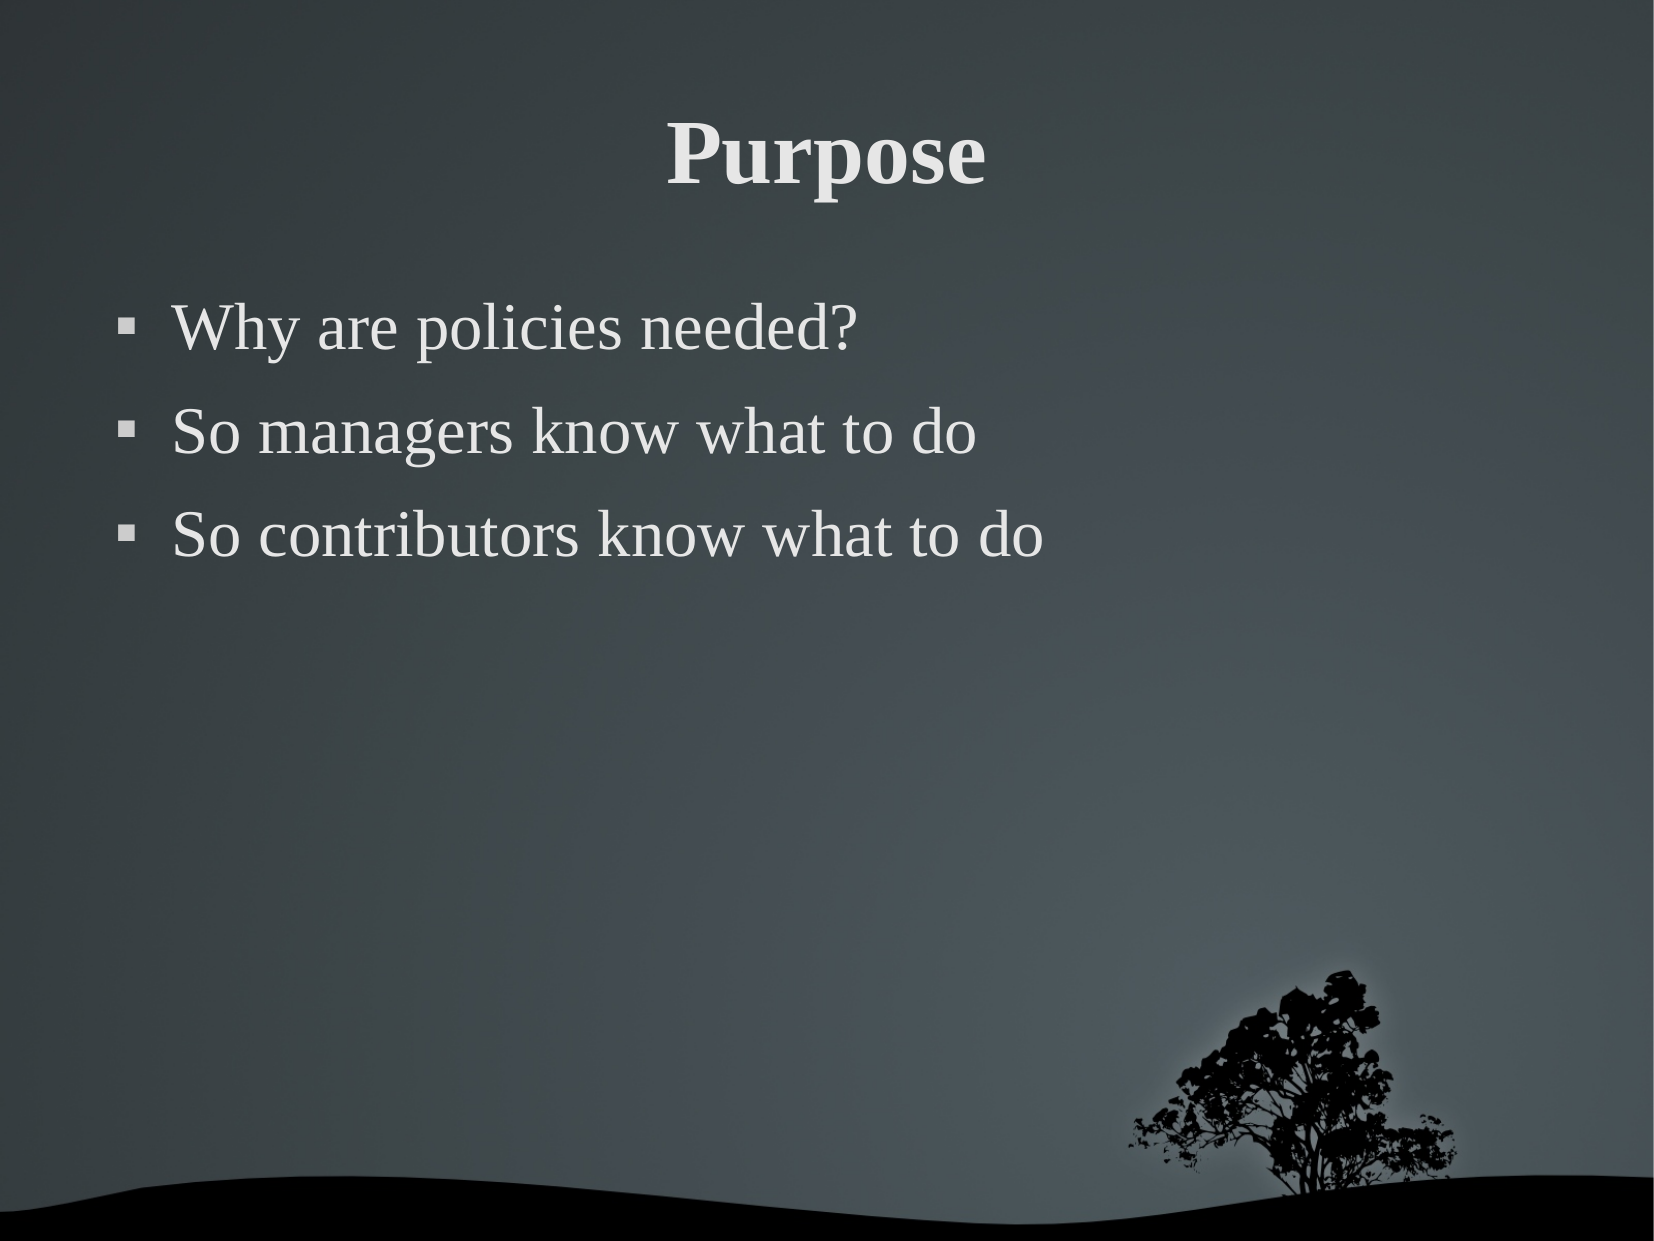

# Purpose
Why are policies needed?
So managers know what to do
So contributors know what to do